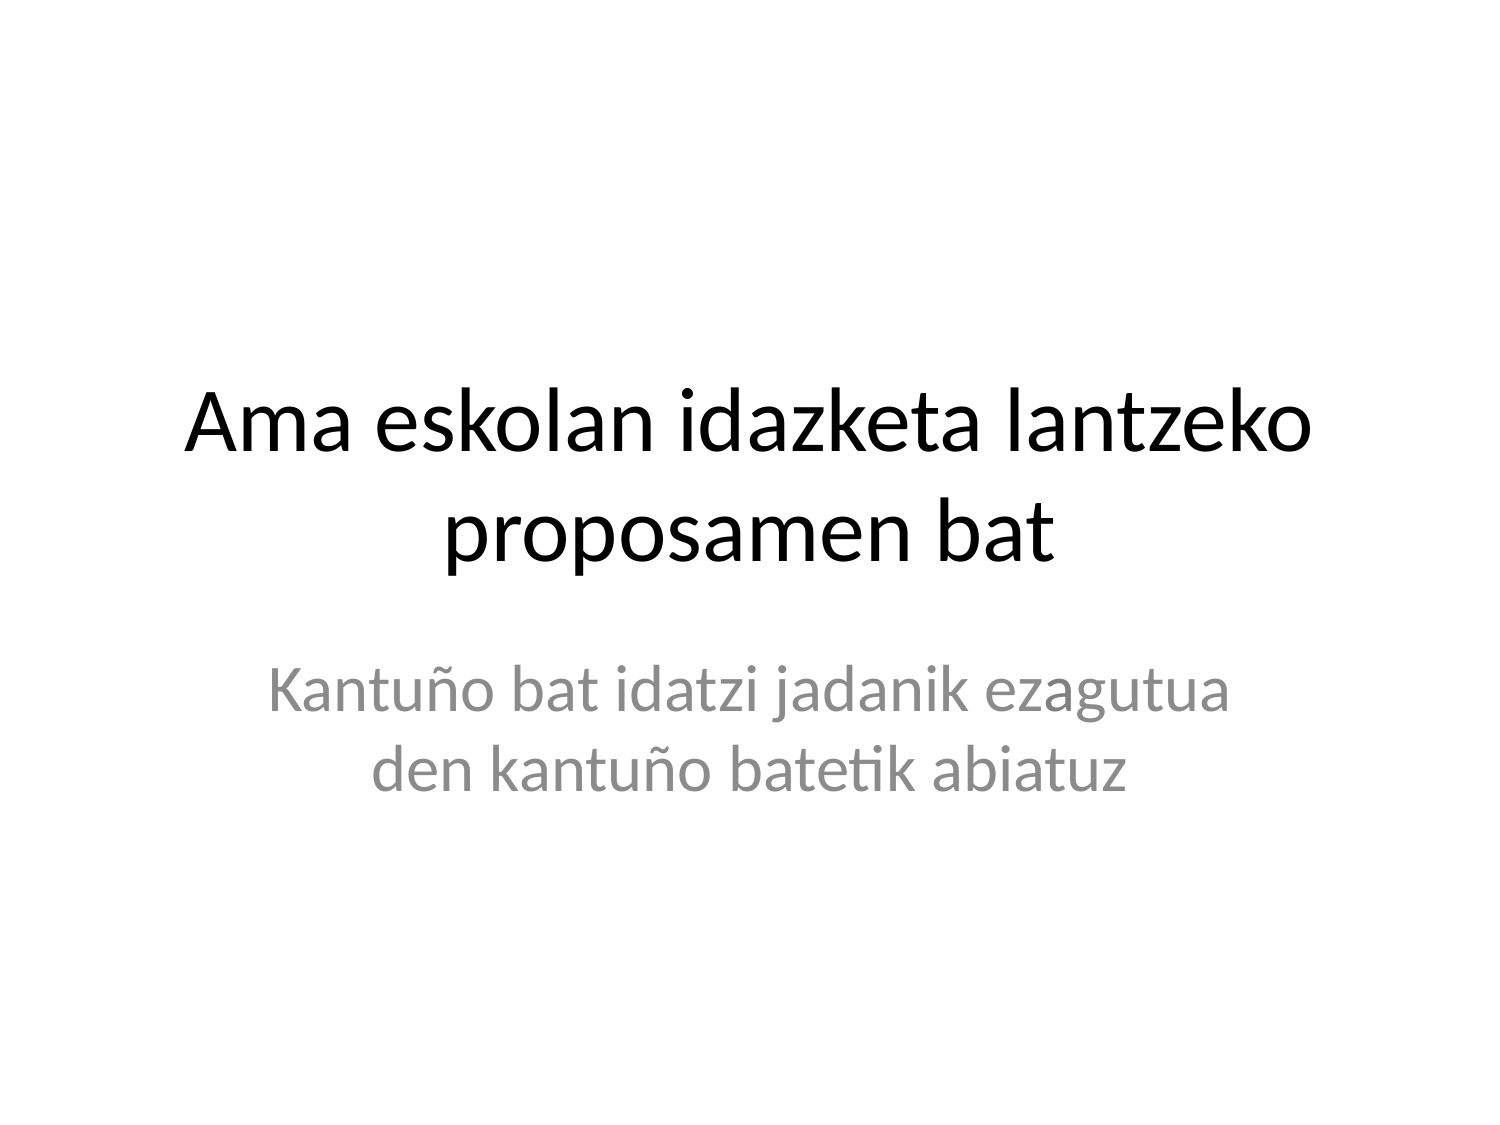

# Ama eskolan idazketa lantzeko proposamen bat
Kantuño bat idatzi jadanik ezagutua den kantuño batetik abiatuz